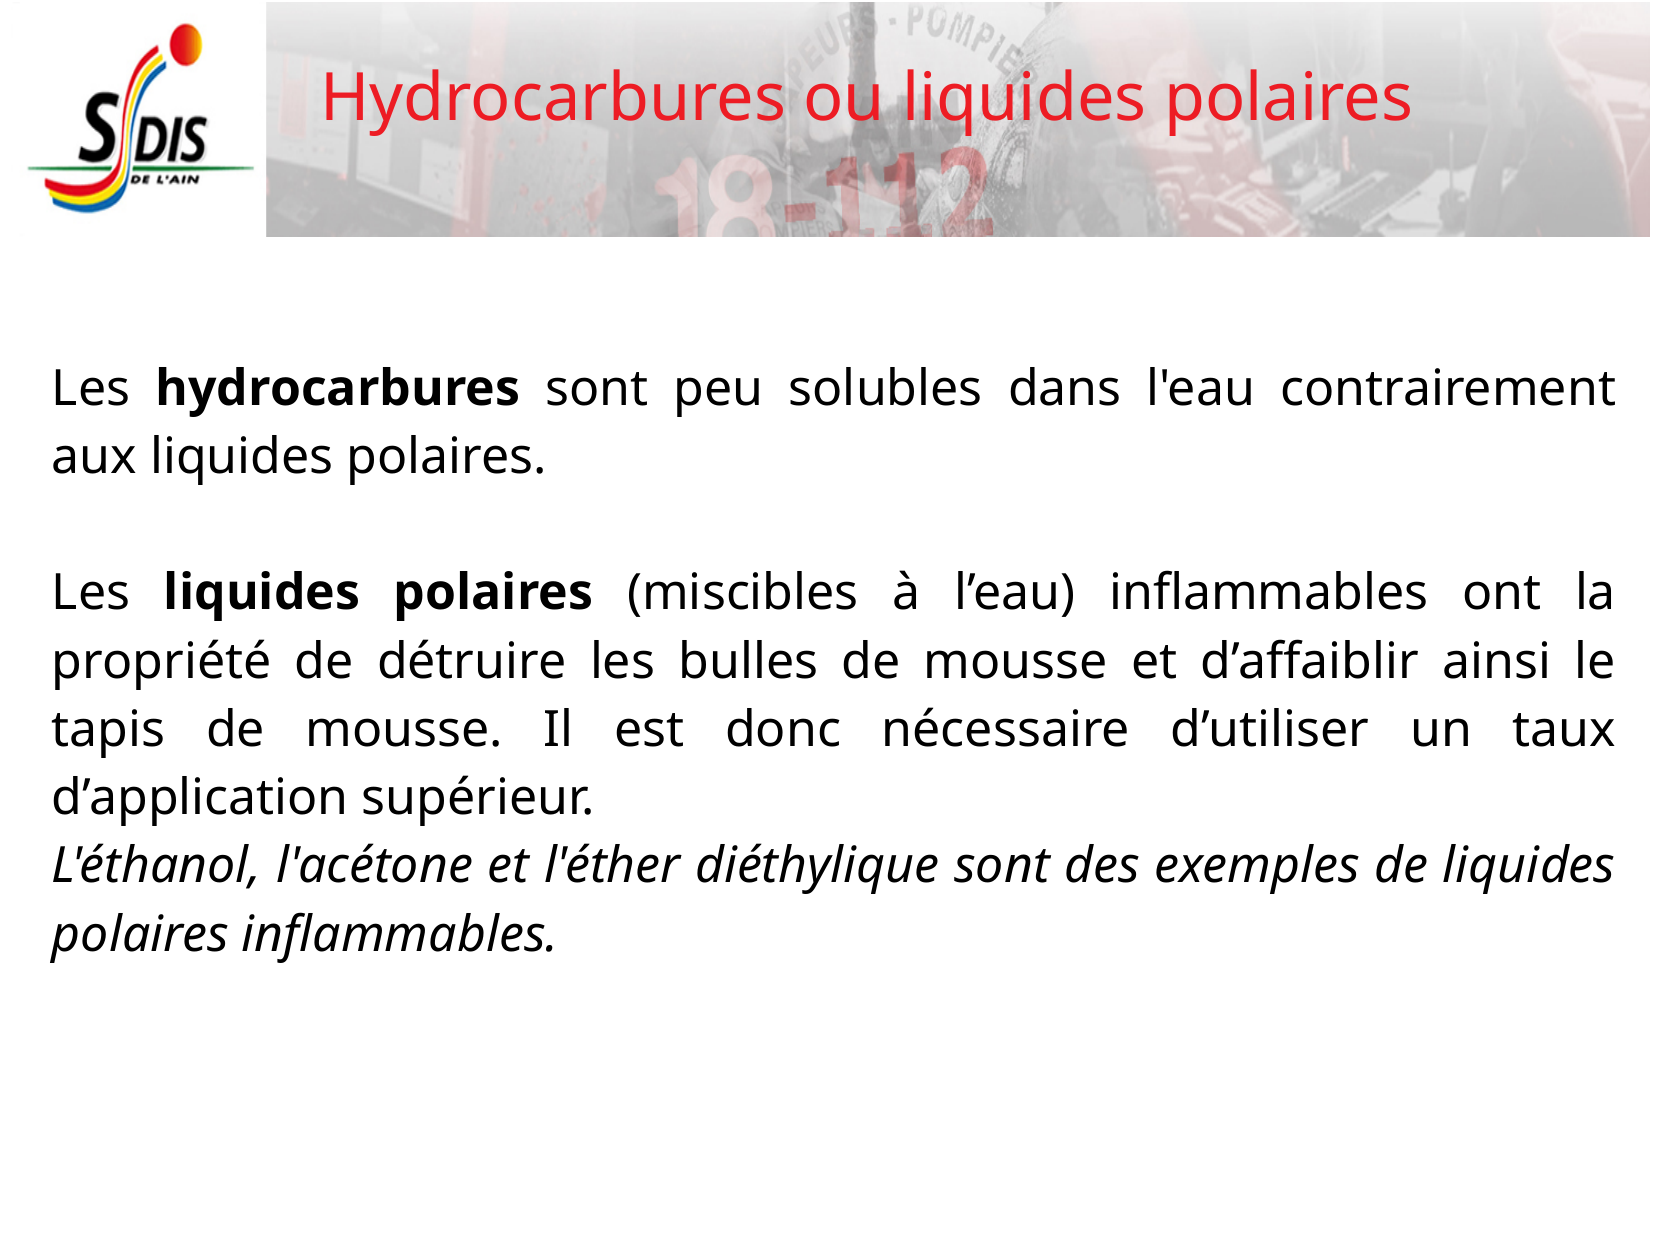

Hydrocarbures ou liquides polaires
Les hydrocarbures sont peu solubles dans l'eau contrairement aux liquides polaires.
Les liquides polaires (miscibles à l’eau) inflammables ont la propriété de détruire les bulles de mousse et d’affaiblir ainsi le tapis de mousse. Il est donc nécessaire d’utiliser un taux d’application supérieur.
L'éthanol, l'acétone et l'éther diéthylique sont des exemples de liquides polaires inflammables.